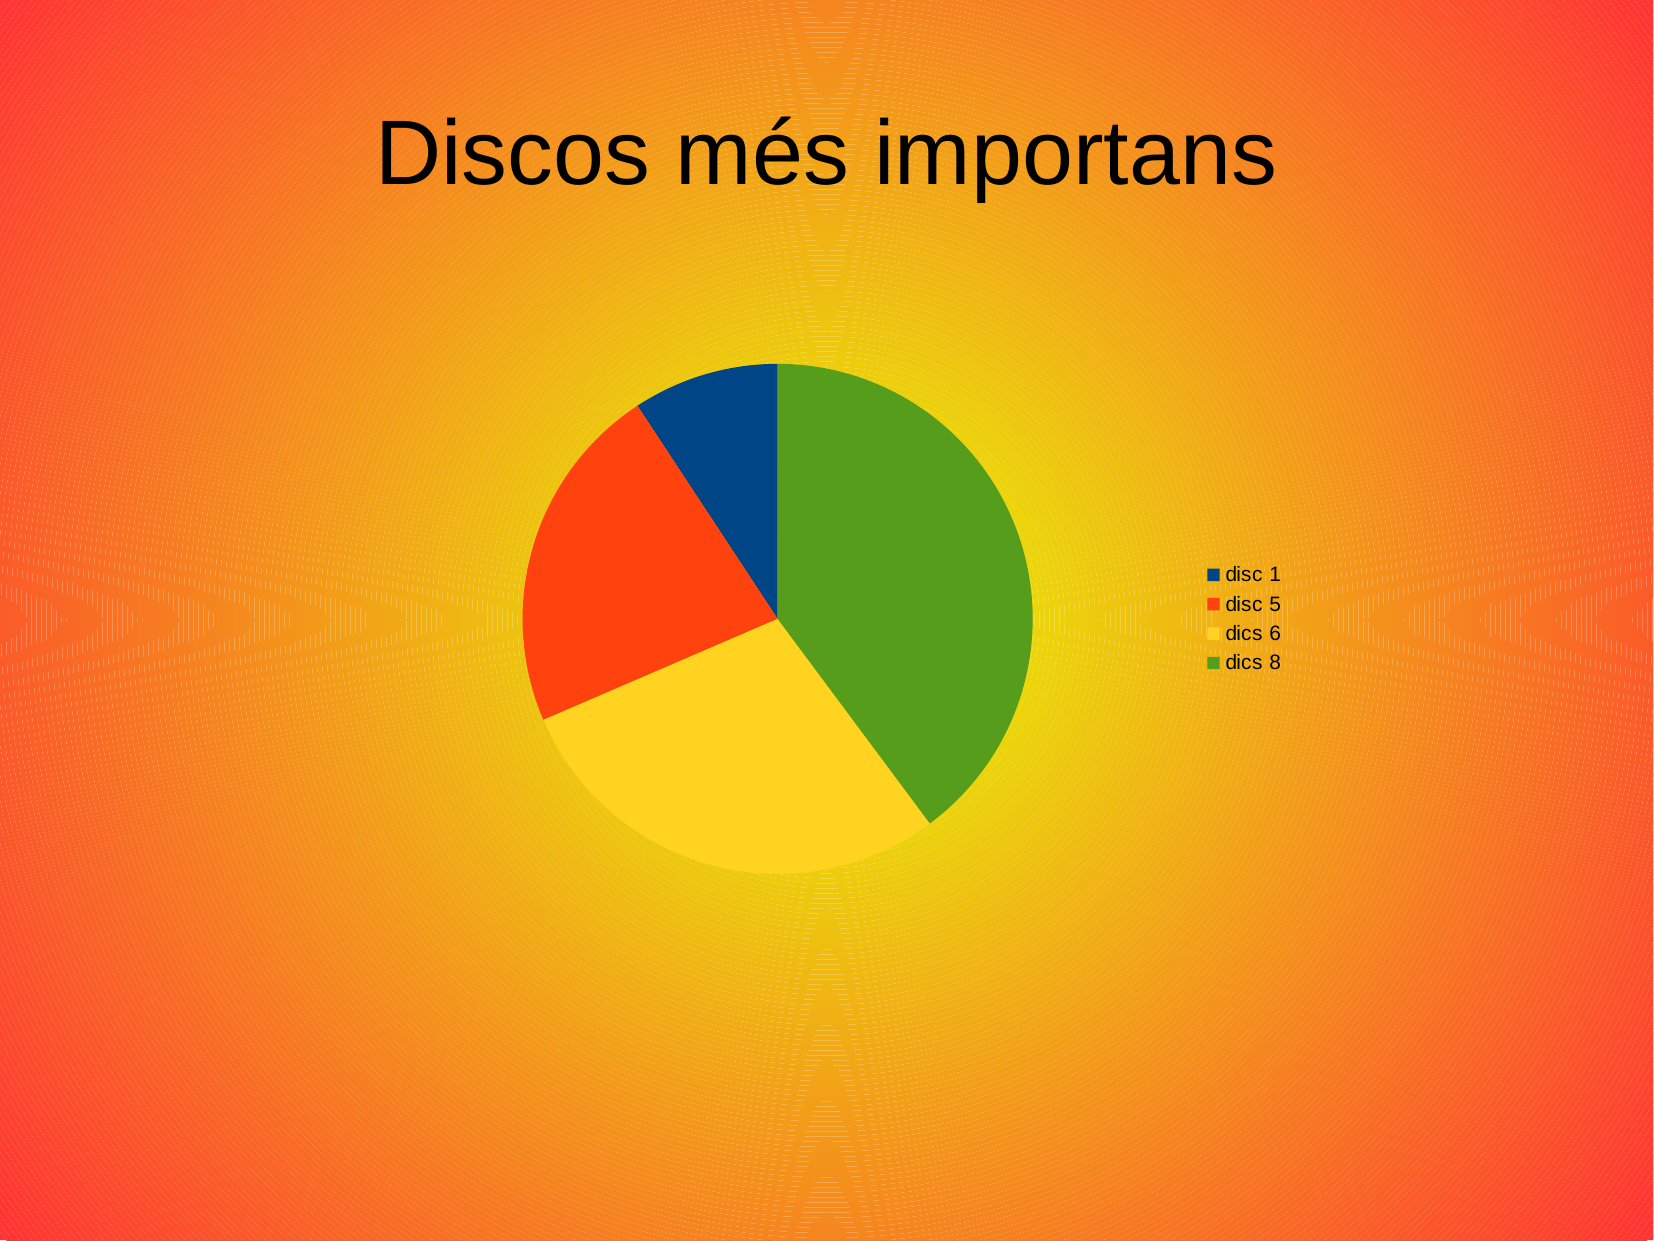

# Discos més importans
### Chart
| Category | Columna 1 | Columna 2 | Columba 3 |
|---|---|---|---|
| disc 1 | 1.0 | 1.0 | 1.0 |
| disc 5 | 2.4 | 8.8 | 9.65 |
| dics 6 | 3.1 | 1.5 | 3.7 |
| dics 8 | 4.3 | 9.02 | 6.2 |